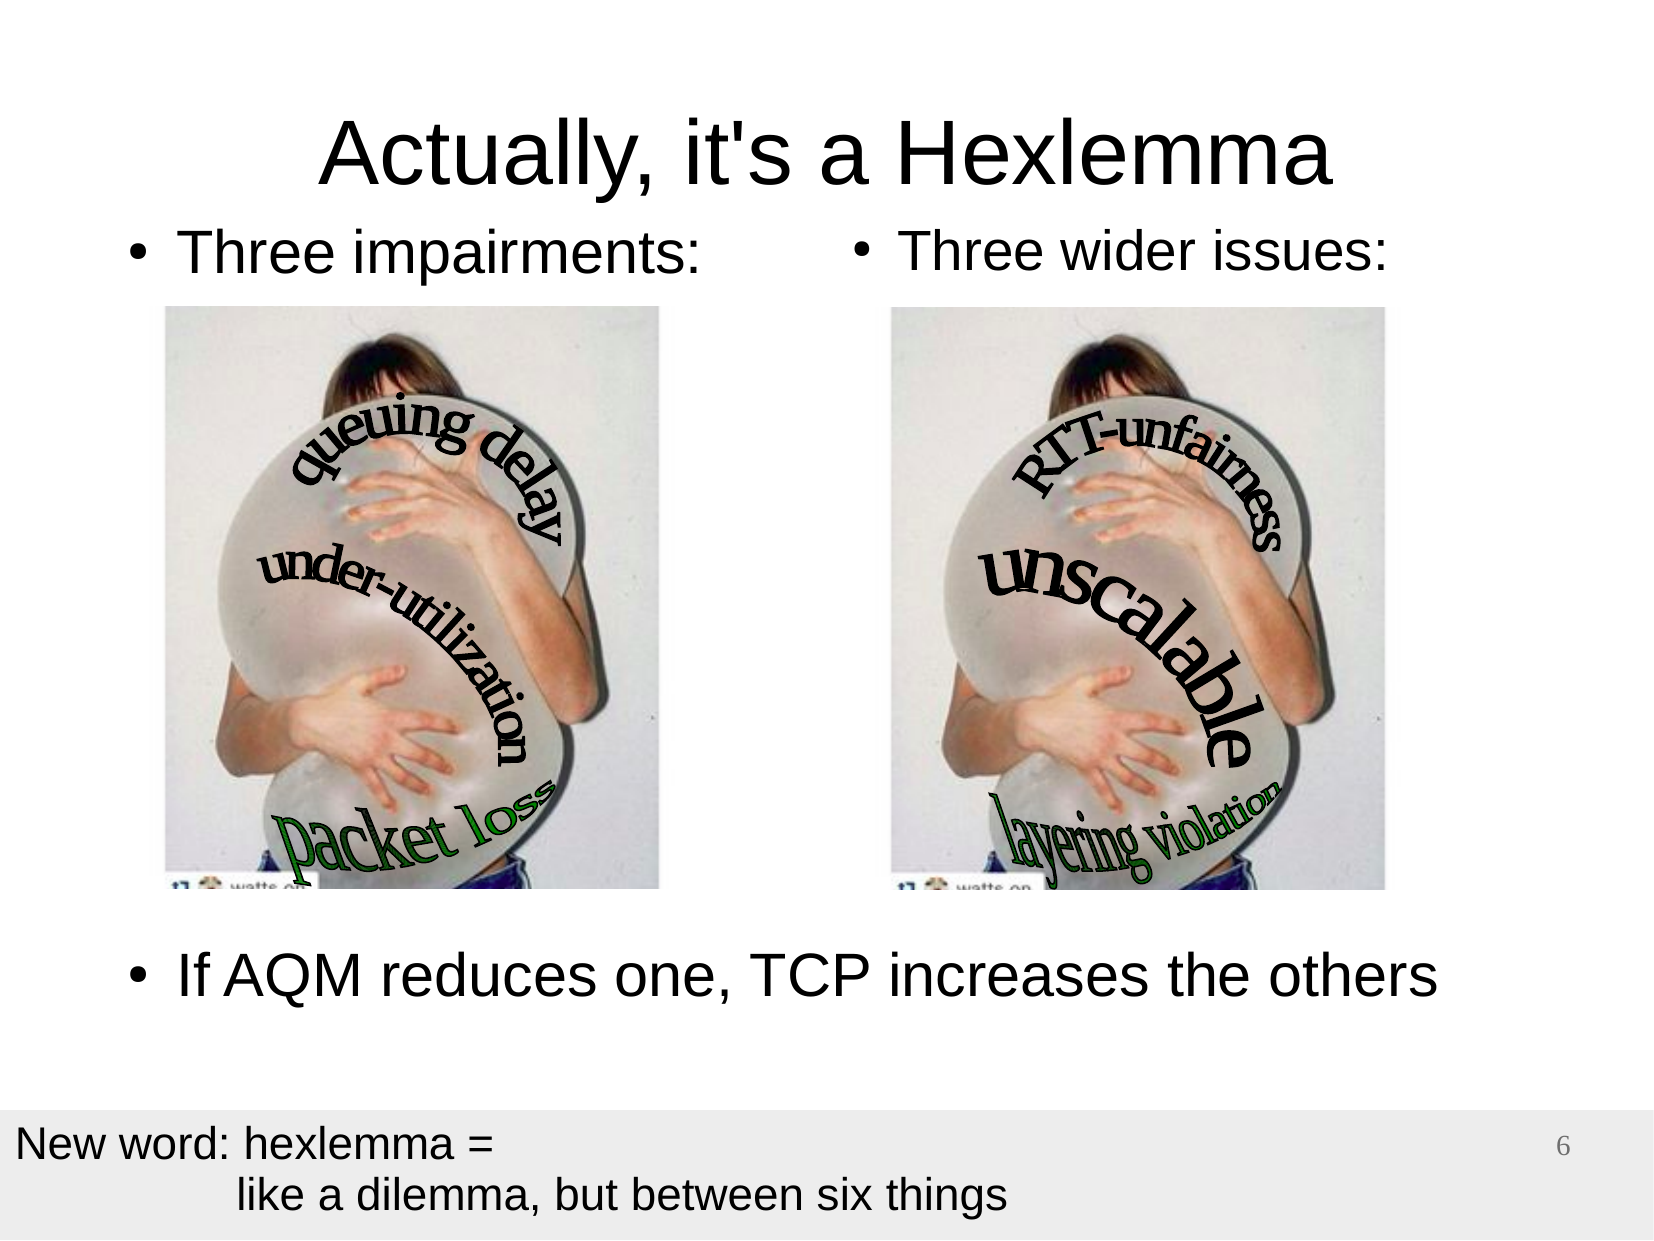

# Actually, it's a Hexlemma
Three impairments:
queuing delay
under-utilization
packet loss
If AQM reduces one, TCP increases the others
Three wider issues:
layering violation
unscalable
RTT-unfairness
queuing delay
RTT-unfairness
under-utilization
unscalable
packet loss
layering violation
New word: hexlemma =
			like a dilemma, but between six things
6